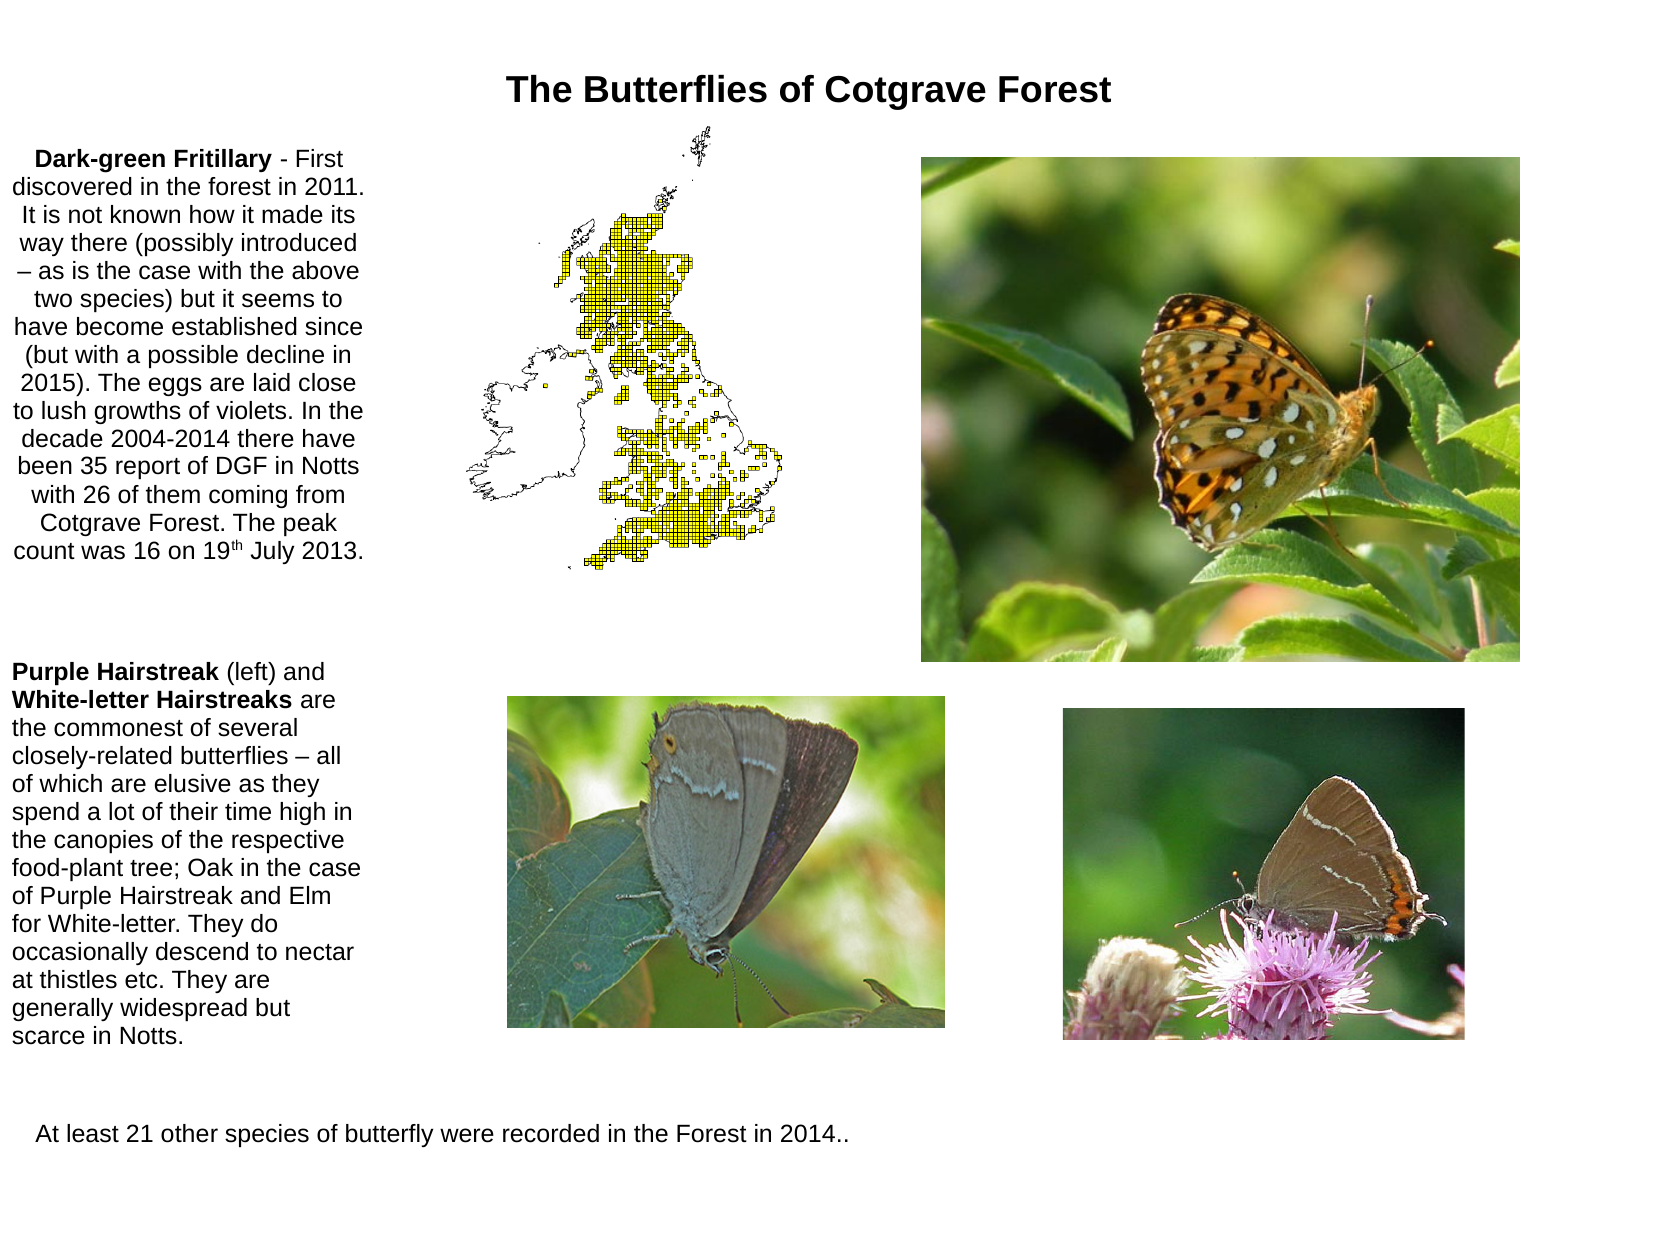

# The Butterflies of Cotgrave Forest
Dark-green Fritillary - First discovered in the forest in 2011. It is not known how it made its way there (possibly introduced – as is the case with the above two species) but it seems to have become established since (but with a possible decline in 2015). The eggs are laid close to lush growths of violets. In the decade 2004-2014 there have been 35 report of DGF in Notts with 26 of them coming from Cotgrave Forest. The peak count was 16 on 19th July 2013.
Purple Hairstreak (left) and White-letter Hairstreaks are the commonest of several closely-related butterflies – all of which are elusive as they spend a lot of their time high in the canopies of the respective food-plant tree; Oak in the case of Purple Hairstreak and Elm for White-letter. They do occasionally descend to nectar at thistles etc. They are generally widespread but scarce in Notts.
At least 21 other species of butterfly were recorded in the Forest in 2014..